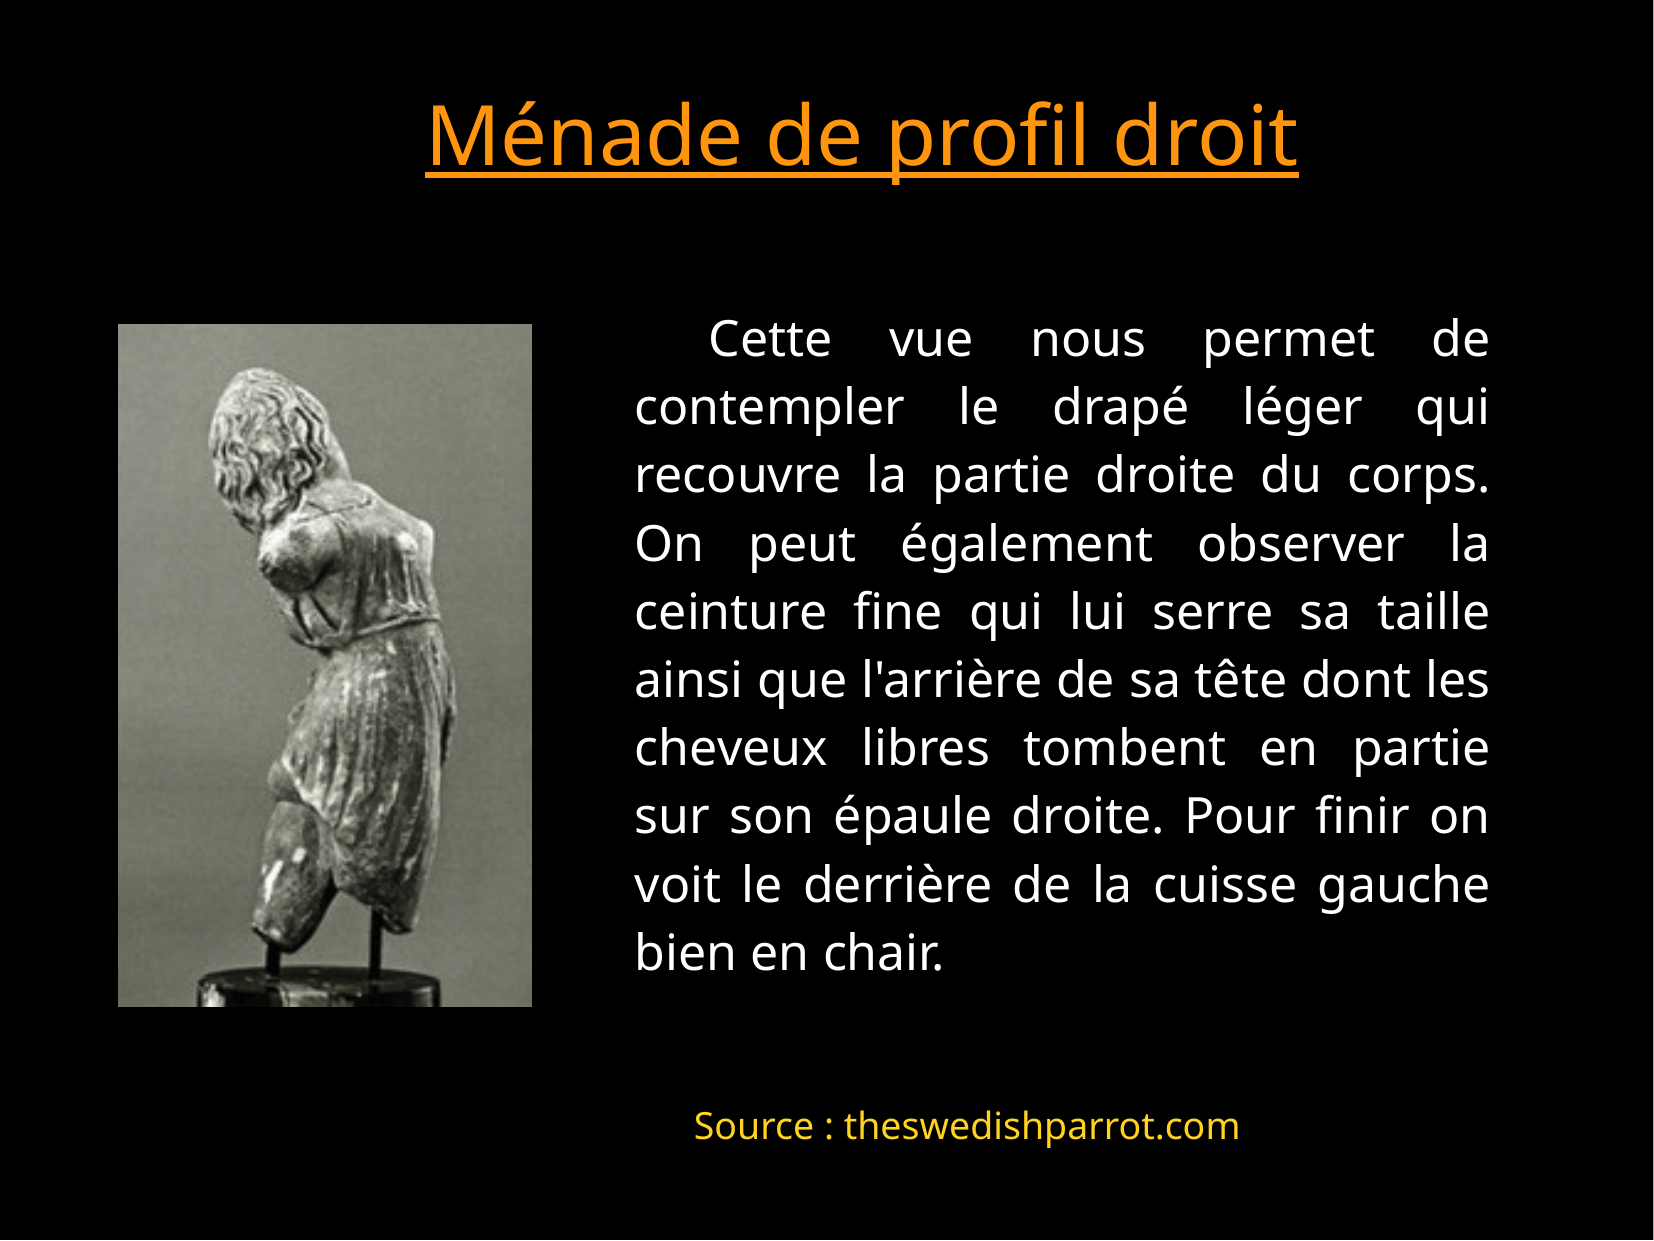

# Ménade de profil droit
	Cette vue nous permet de contempler le drapé léger qui recouvre la partie droite du corps. On peut également observer la ceinture fine qui lui serre sa taille ainsi que l'arrière de sa tête dont les cheveux libres tombent en partie sur son épaule droite. Pour finir on voit le derrière de la cuisse gauche bien en chair.
Source : theswedishparrot.com